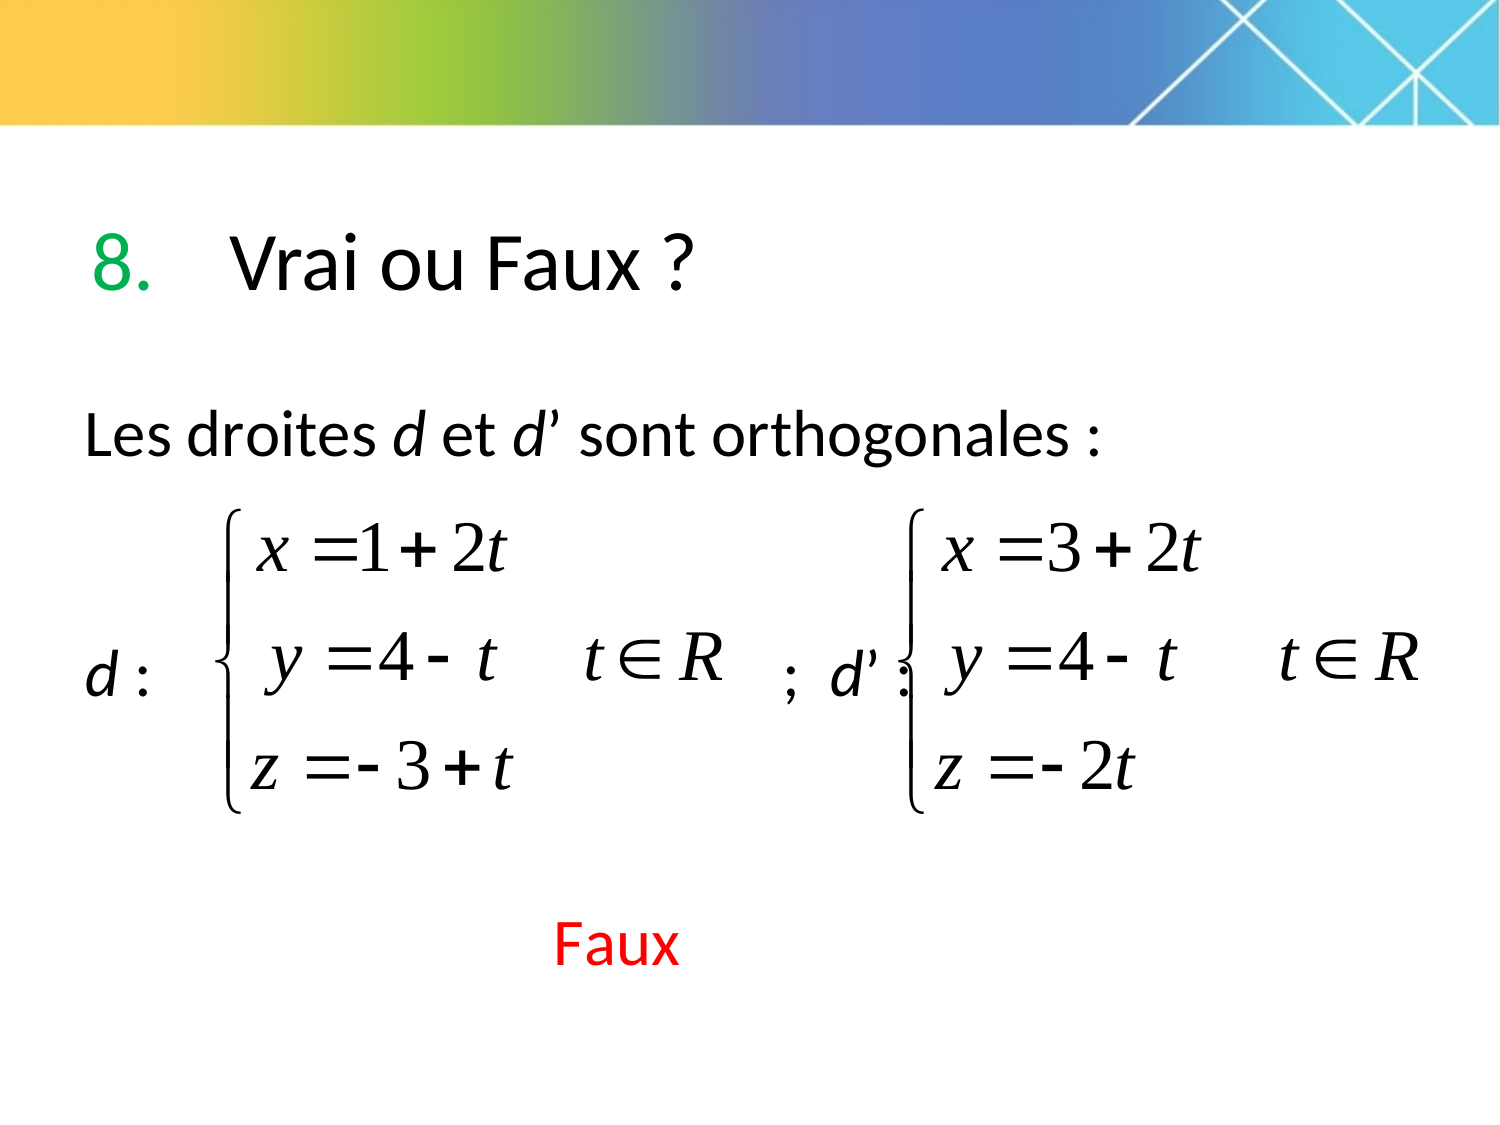

# Vrai ou Faux ?
Les droites d et d’ sont orthogonales :
d : ; d’ :
Faux